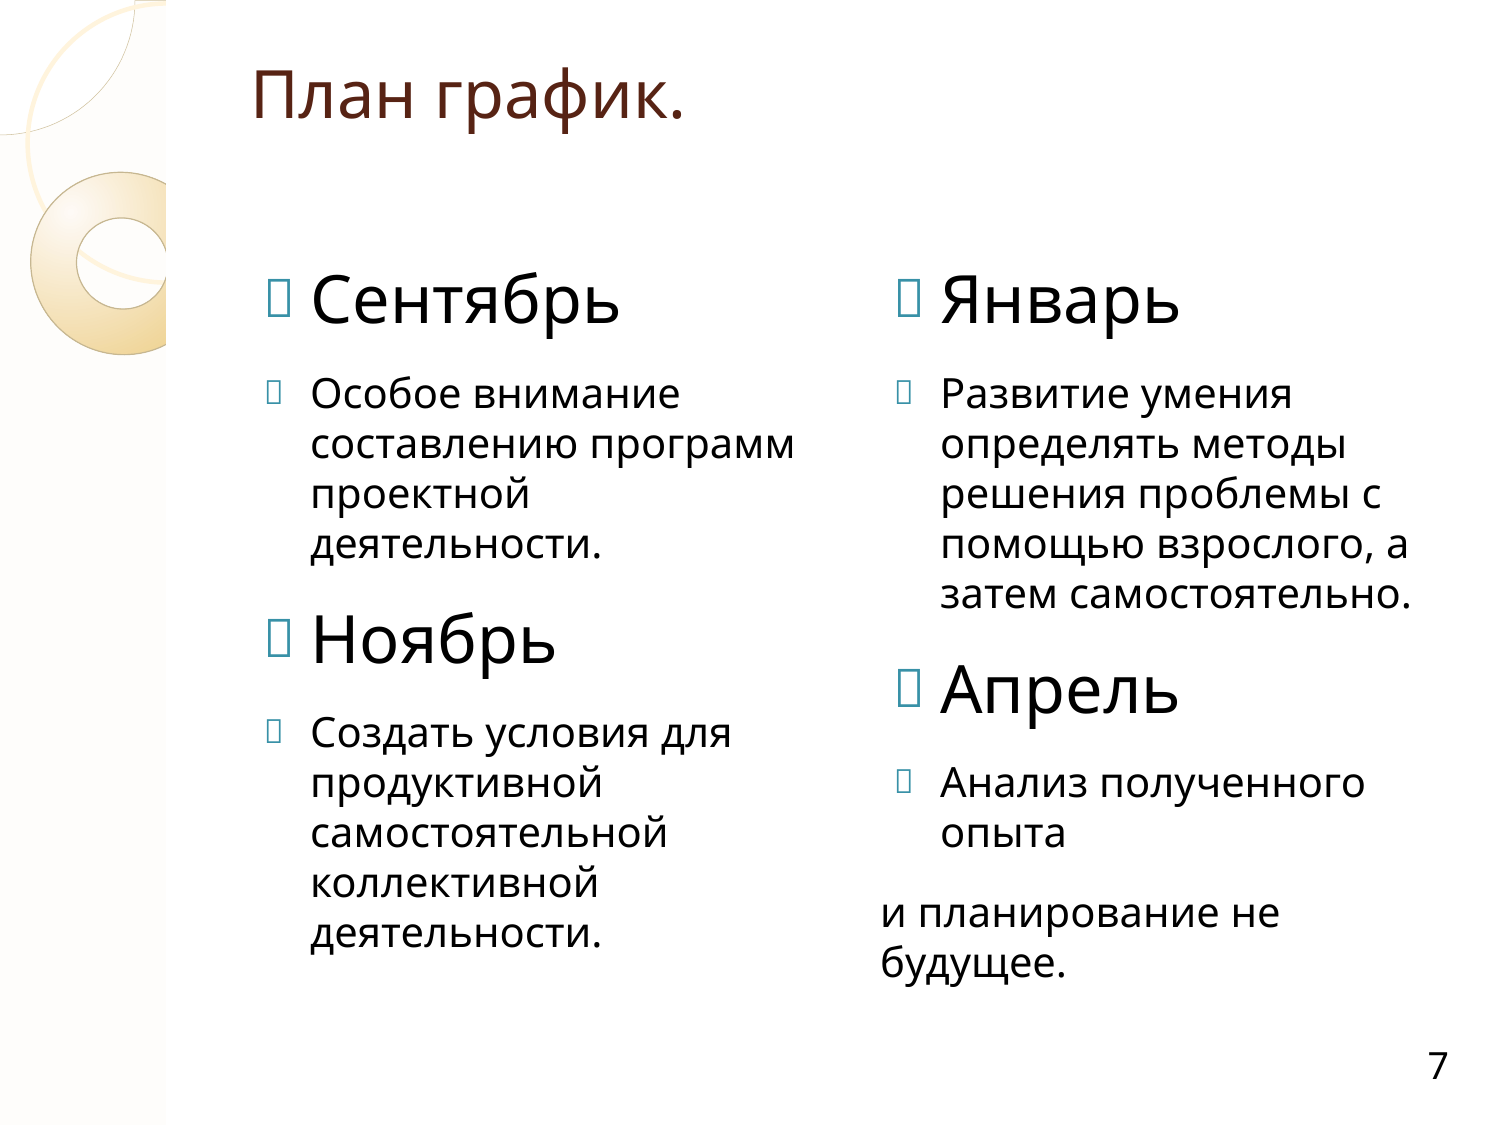

# План график.
Сентябрь
Особое внимание составлению программ проектной деятельности.
Ноябрь
Создать условия для продуктивной самостоятельной коллективной деятельности.
Январь
Развитие умения определять методы решения проблемы с помощью взрослого, а затем самостоятельно.
Апрель
Анализ полученного опыта
и планирование не будущее.